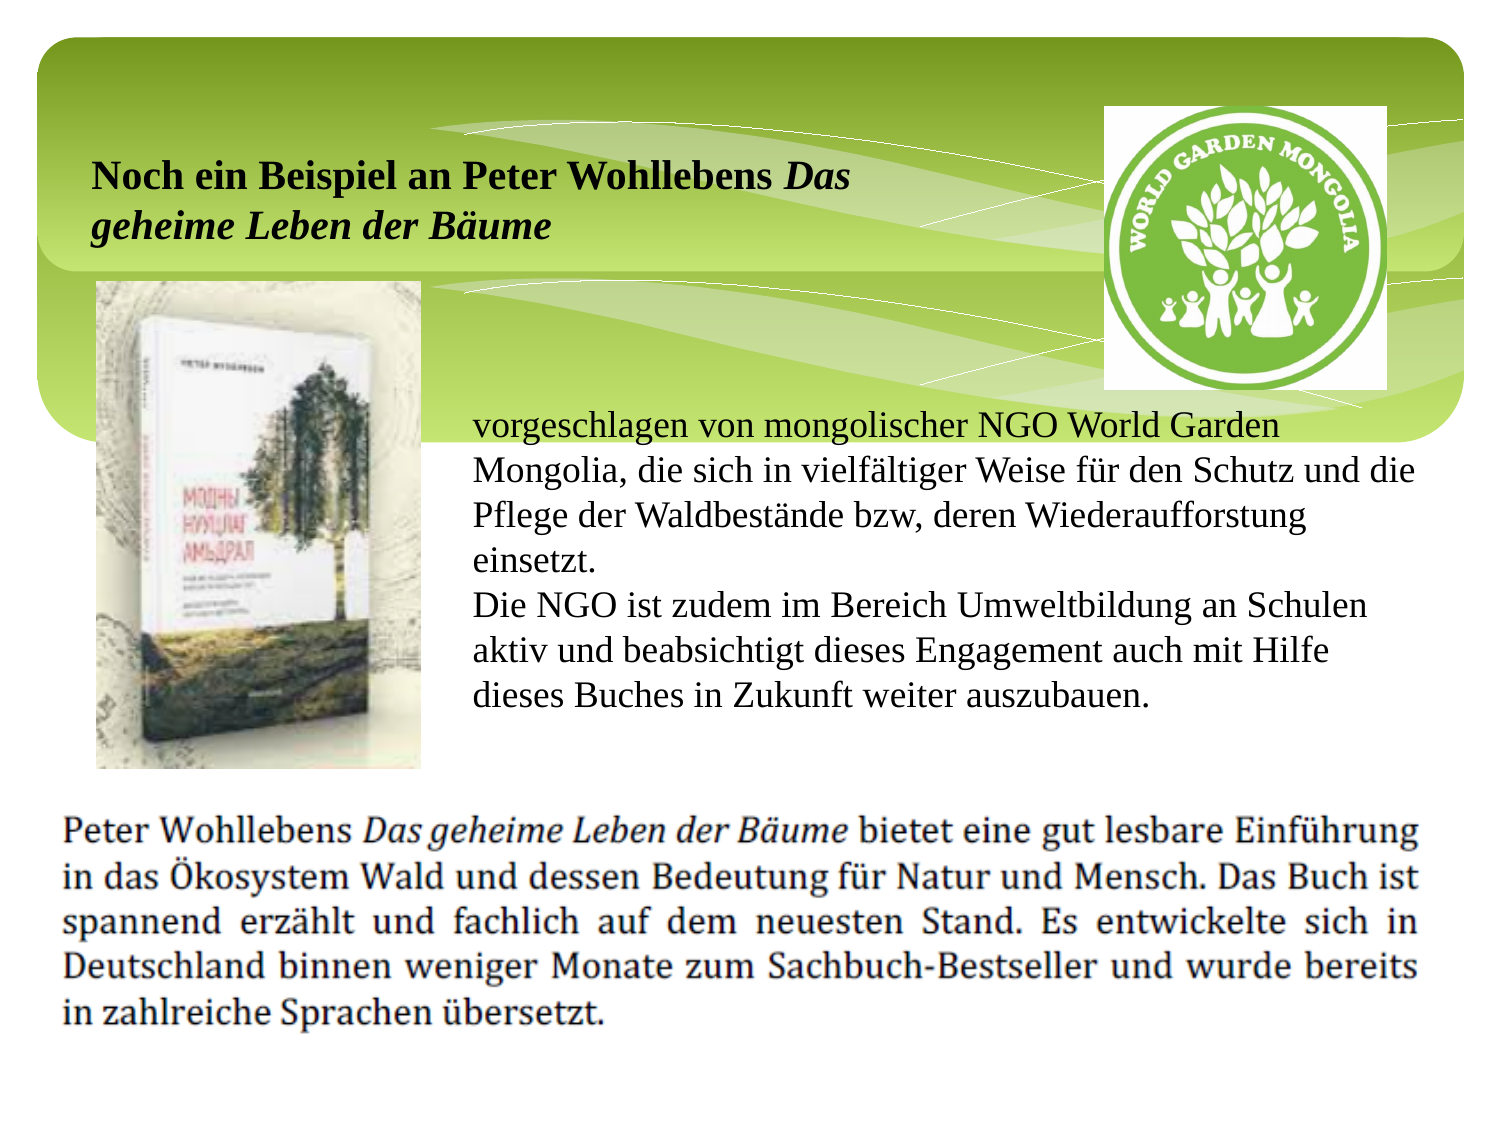

Noch ein Beispiel an Peter Wohllebens Das geheime Leben der Bäume
vorgeschlagen von mongolischer NGO World Garden Mongolia, die sich in vielfältiger Weise für den Schutz und die Pflege der Waldbestände bzw, deren Wiederaufforstung einsetzt.
Die NGO ist zudem im Bereich Umweltbildung an Schulen aktiv und beabsichtigt dieses Engagement auch mit Hilfe dieses Buches in Zukunft weiter auszubauen.